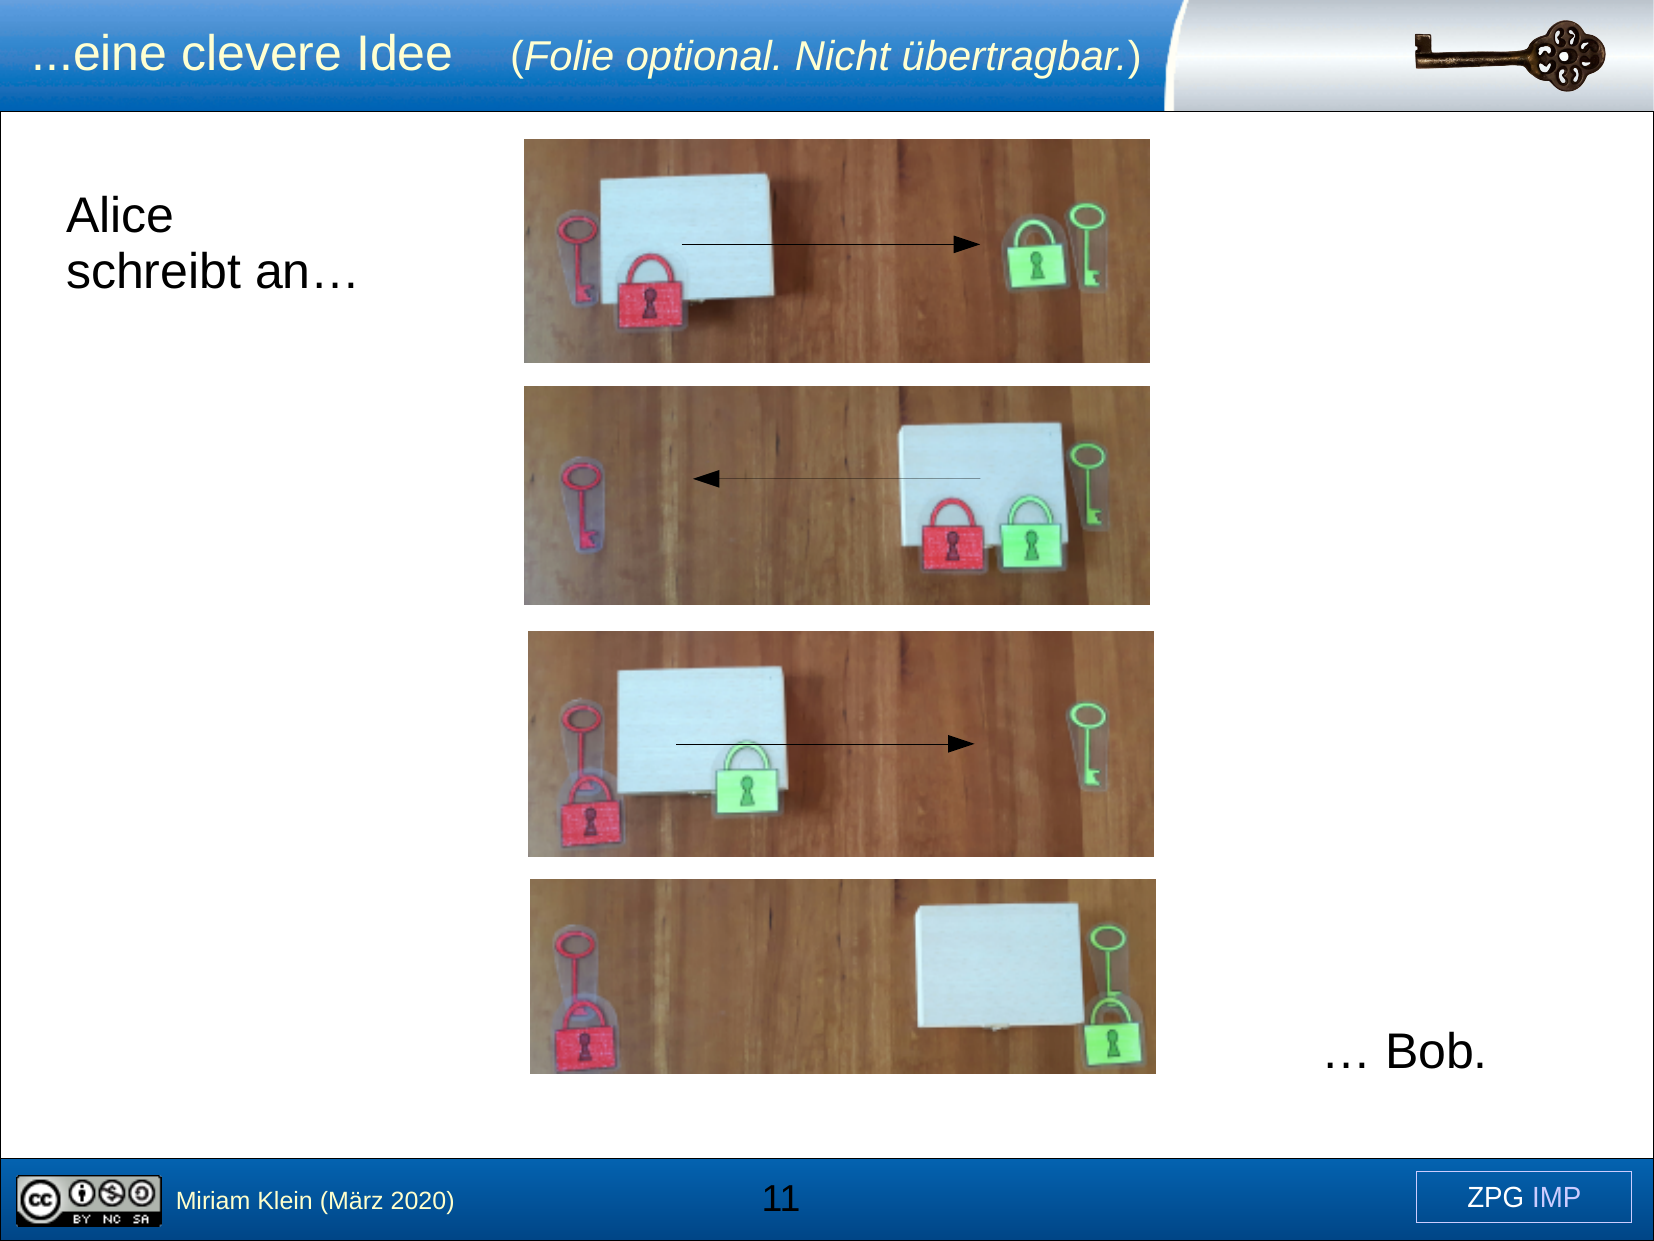

# ...eine clevere Idee (Folie optional. Nicht übertragbar.)
Alice
schreibt an…
																	… Bob.
11